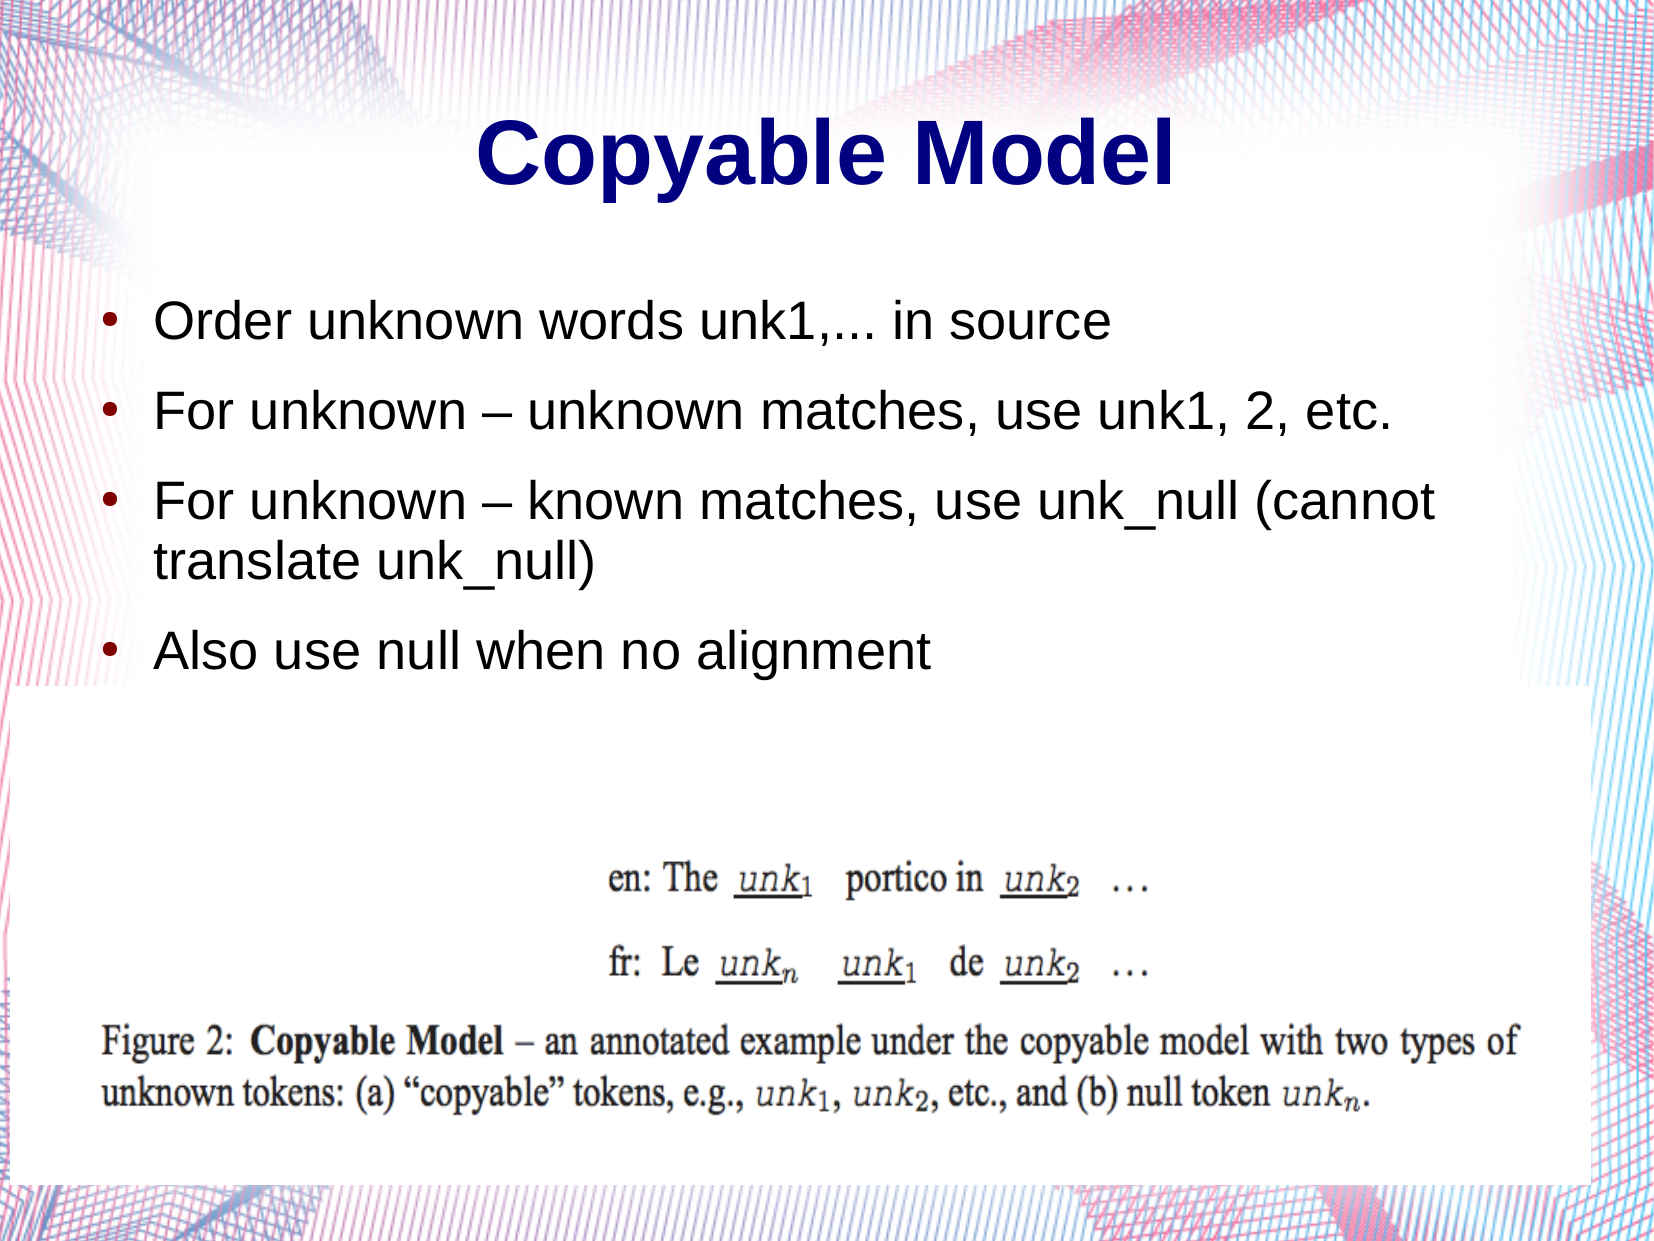

# Copyable Model
Order unknown words unk1,... in source
For unknown – unknown matches, use unk1, 2, etc.
For unknown – known matches, use unk_null (cannot translate unk_null)
Also use null when no alignment